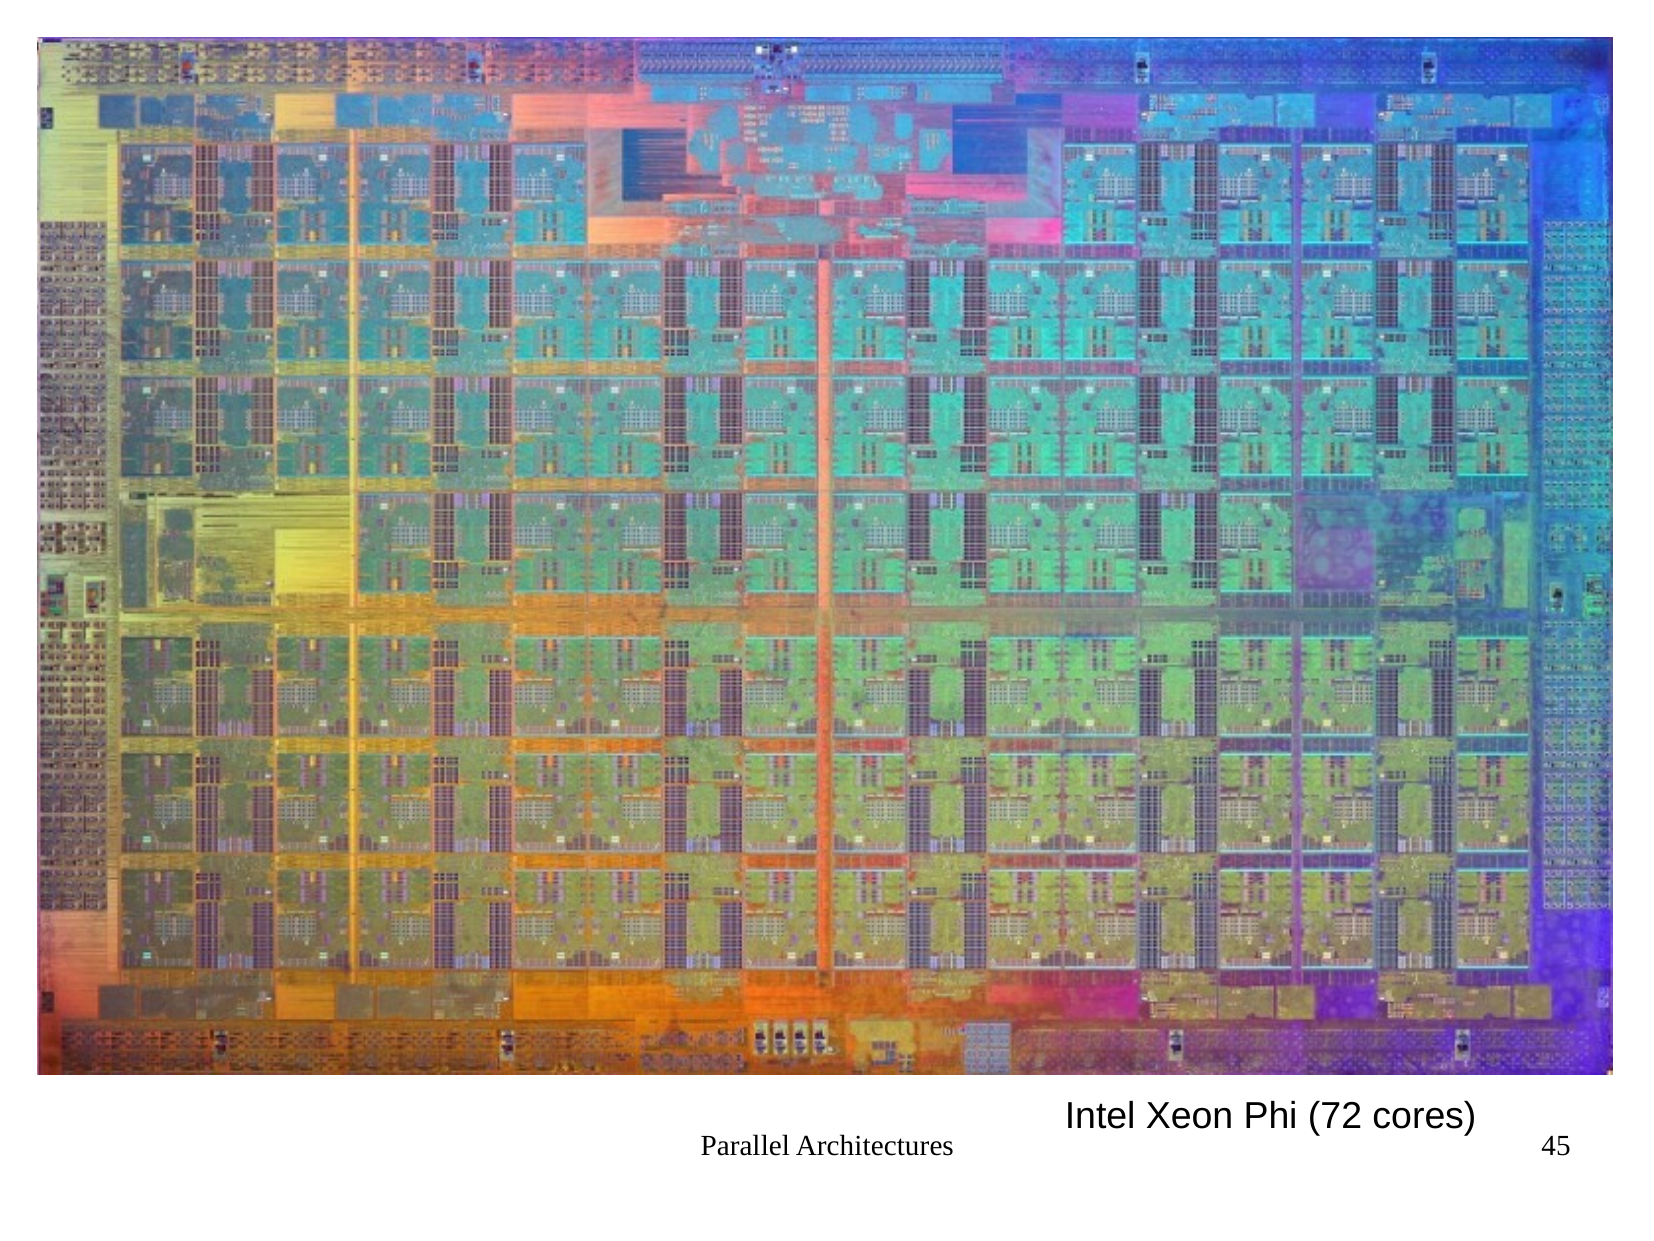

Intel Xeon Phi (72 cores)
Parallel Architectures
45